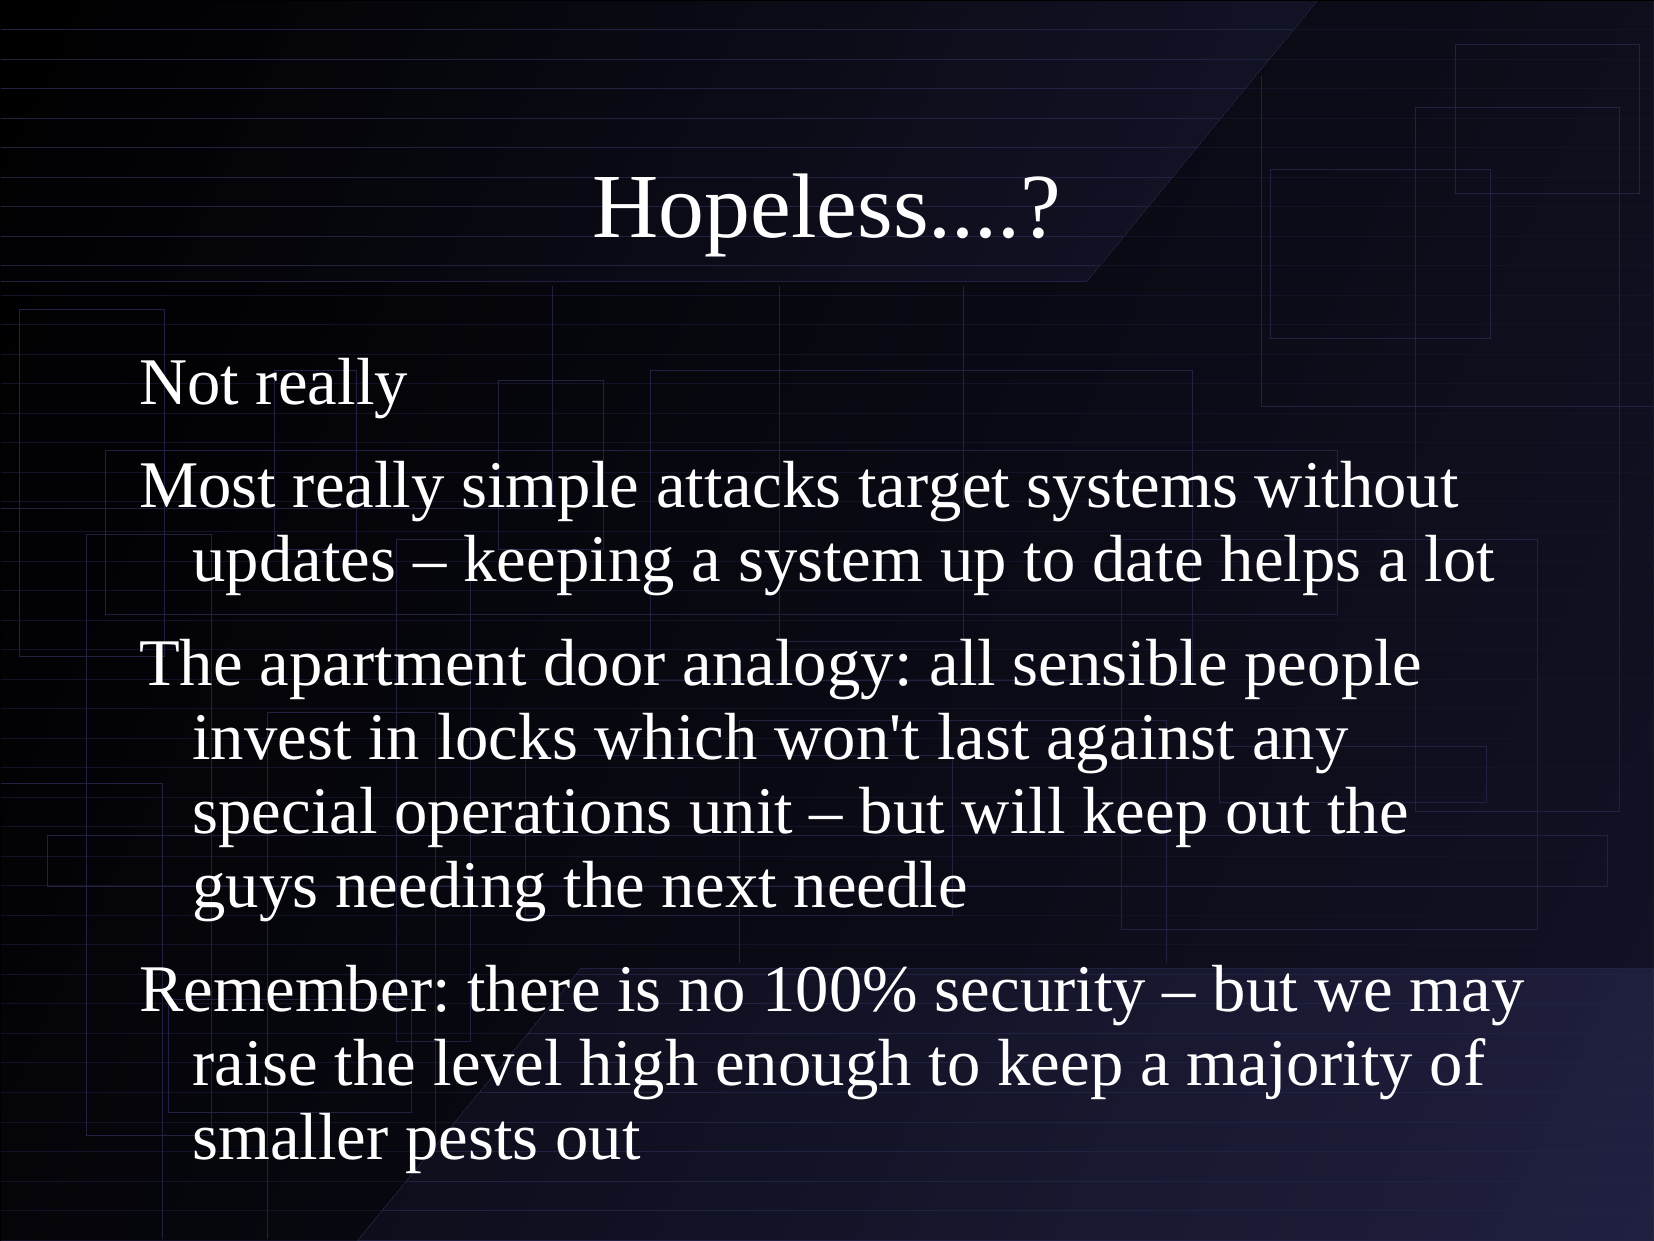

# Hopeless....?
Not really
Most really simple attacks target systems without updates – keeping a system up to date helps a lot
The apartment door analogy: all sensible people invest in locks which won't last against any special operations unit – but will keep out the guys needing the next needle
Remember: there is no 100% security – but we may raise the level high enough to keep a majority of smaller pests out